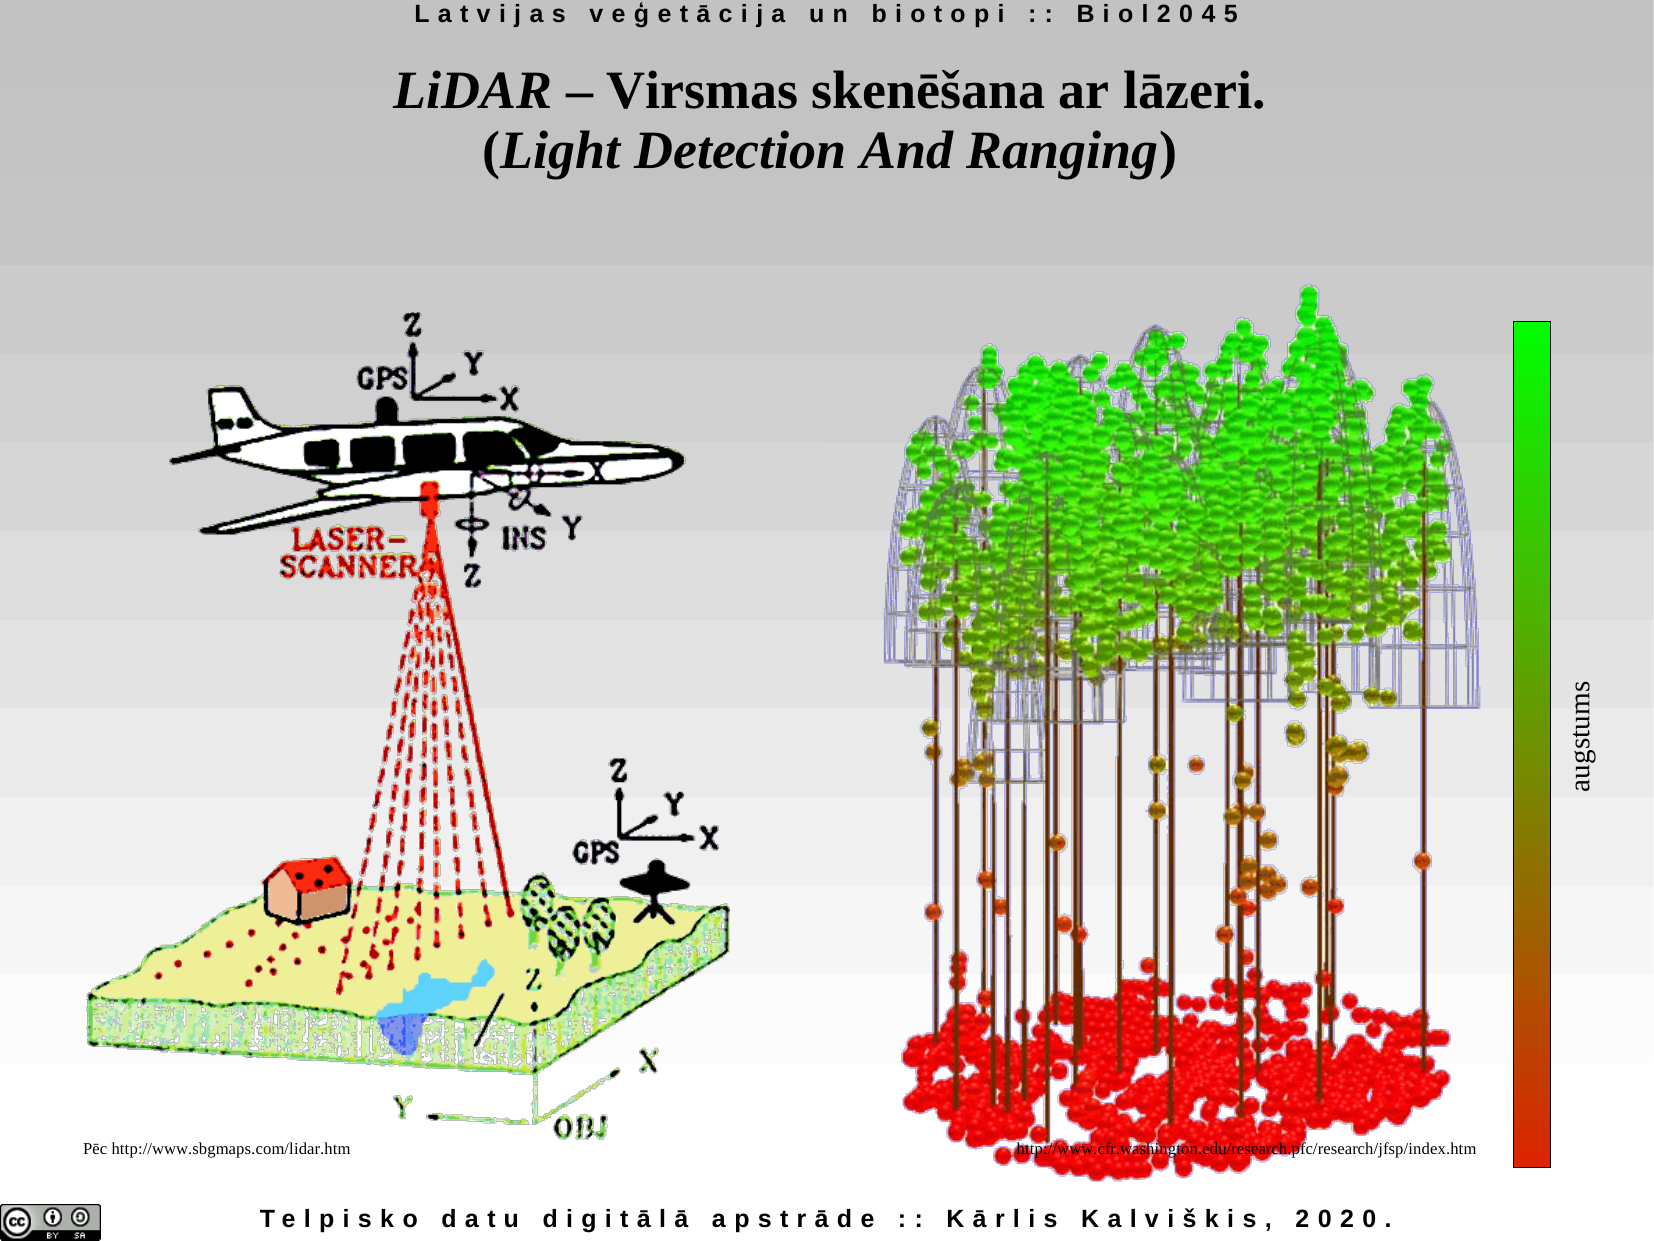

# LiDAR – Virsmas skenēšana ar lāzeri. (Light Detection And Ranging)
augstums
Pēc http://www.sbgmaps.com/lidar.htm
http://www.cfr.washington.edu/research.pfc/research/jfsp/index.htm